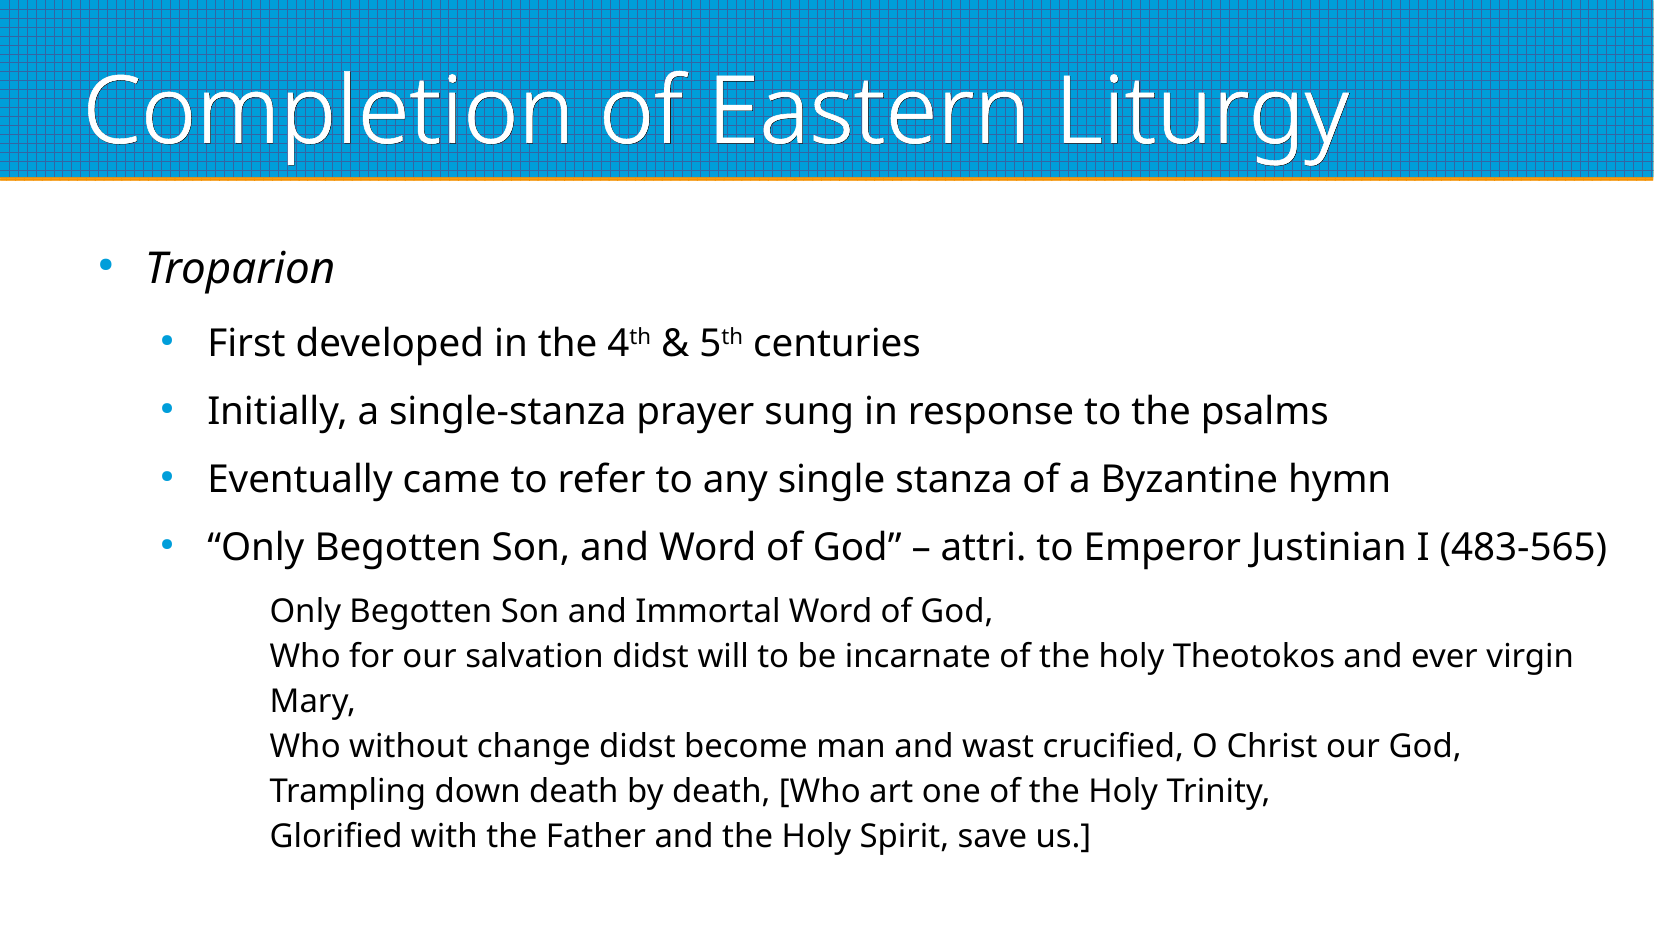

# Completion of Eastern Liturgy
Troparion
First developed in the 4th & 5th centuries
Initially, a single-stanza prayer sung in response to the psalms
Eventually came to refer to any single stanza of a Byzantine hymn
“Only Begotten Son, and Word of God” – attri. to Emperor Justinian I (483-565)
Only Begotten Son and Immortal Word of God,
Who for our salvation didst will to be incarnate of the holy Theotokos and ever virgin Mary,
Who without change didst become man and wast crucified, O Christ our God,
Trampling down death by death, [Who art one of the Holy Trinity,
Glorified with the Father and the Holy Spirit, save us.]